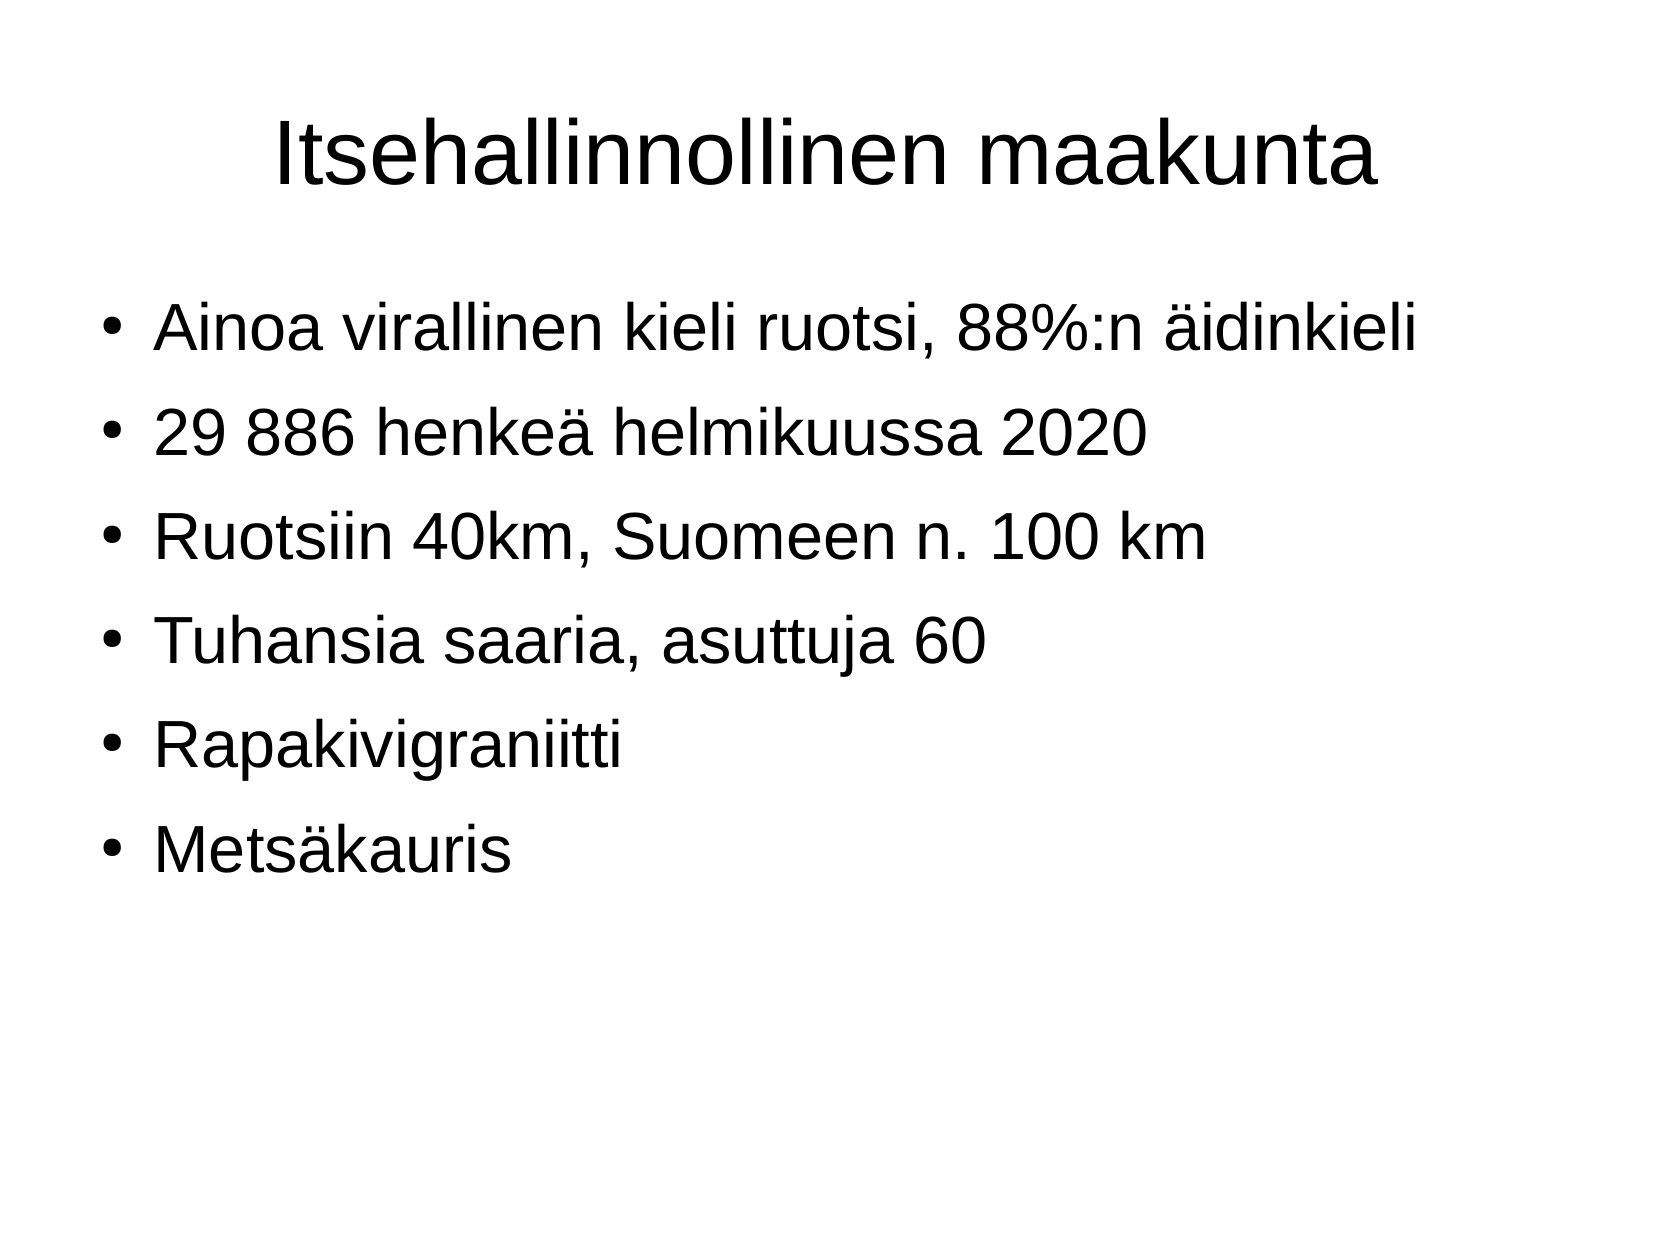

# Itsehallinnollinen maakunta
Ainoa virallinen kieli ruotsi, 88%:n äidinkieli
29 886 henkeä helmikuussa 2020
Ruotsiin 40km, Suomeen n. 100 km
Tuhansia saaria, asuttuja 60
Rapakivigraniitti
Metsäkauris